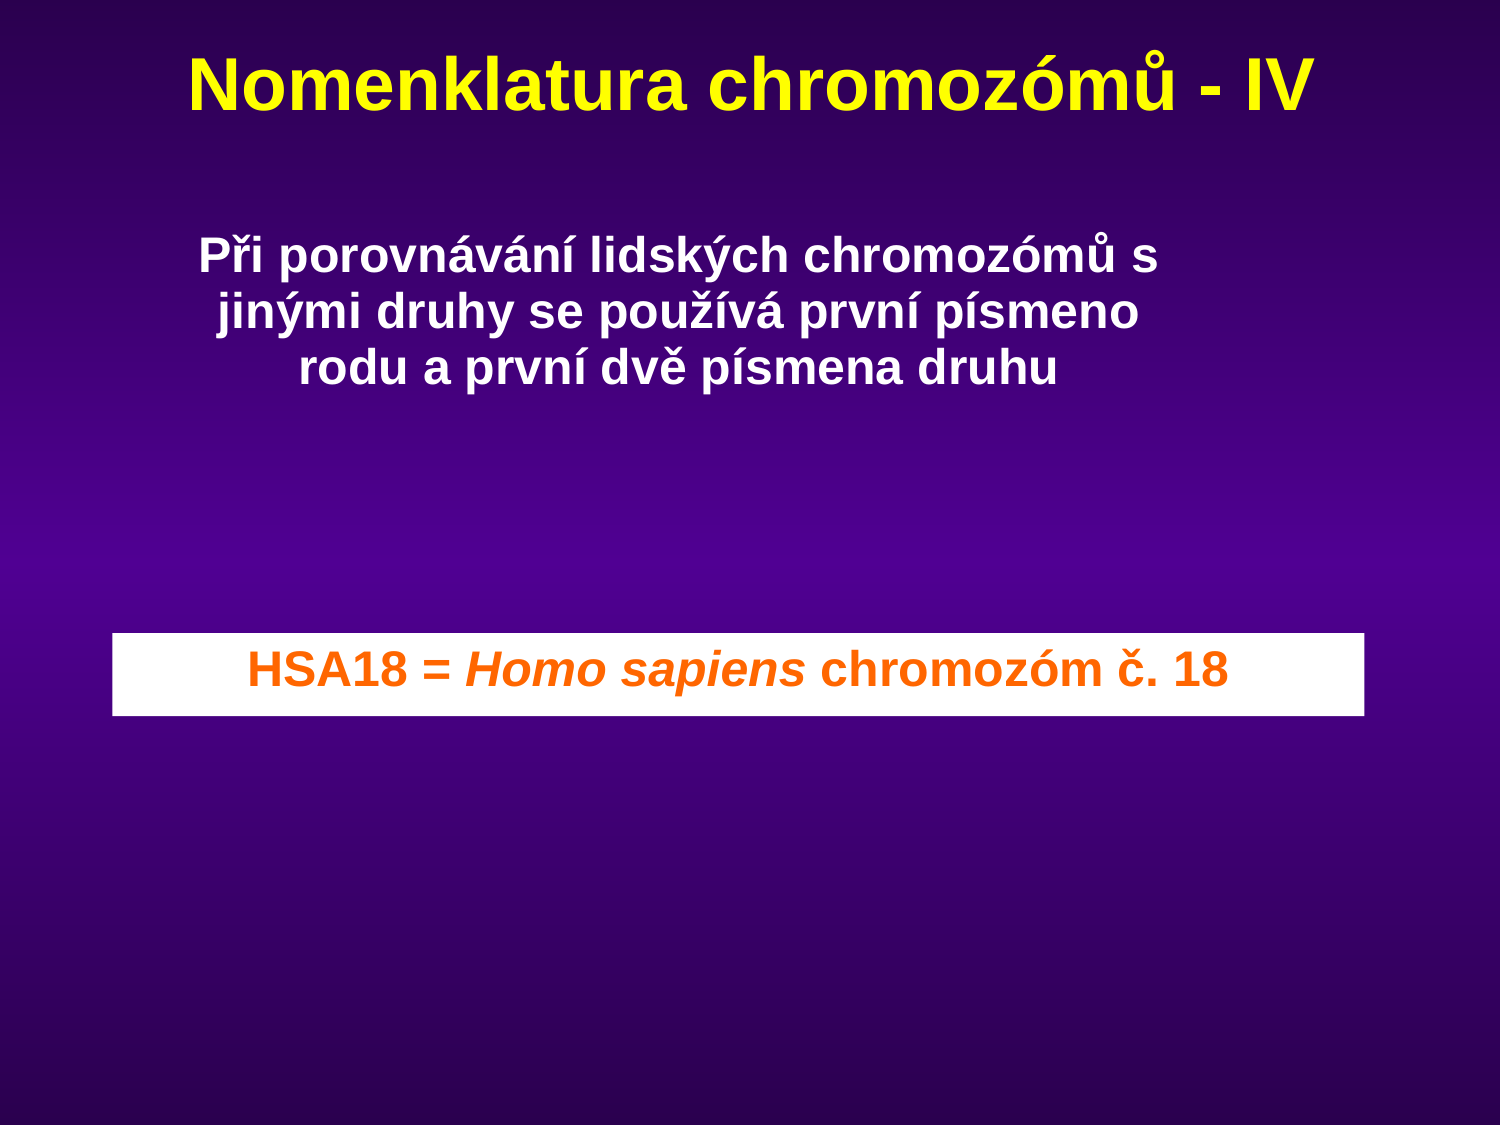

# Nomenklatura chromozómů - IV
Při porovnávání lidských chromozómů s jinými druhy se používá první písmeno rodu a první dvě písmena druhu
HSA18 = Homo sapiens chromozóm č. 18